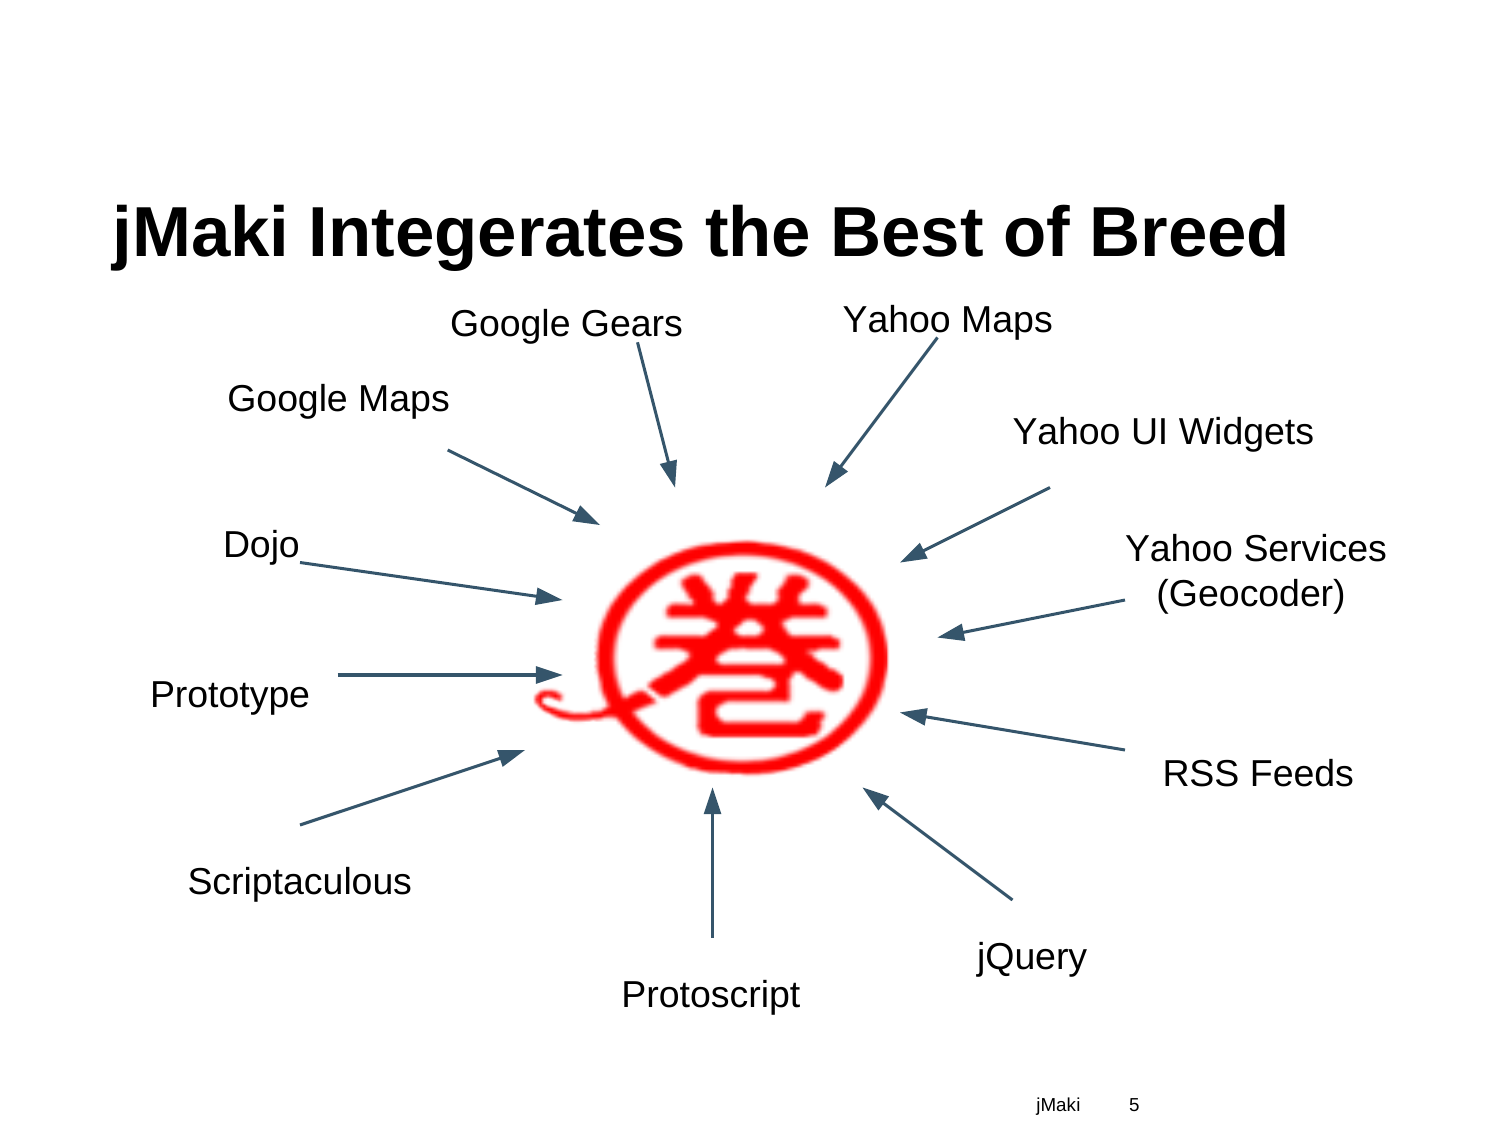

# jMaki Integerates the Best of Breed
Yahoo Maps
Google Gears
Google Maps
Yahoo UI Widgets
Dojo
Yahoo Services
 (Geocoder)
Prototype
RSS Feeds
Scriptaculous
jQuery
Protoscript